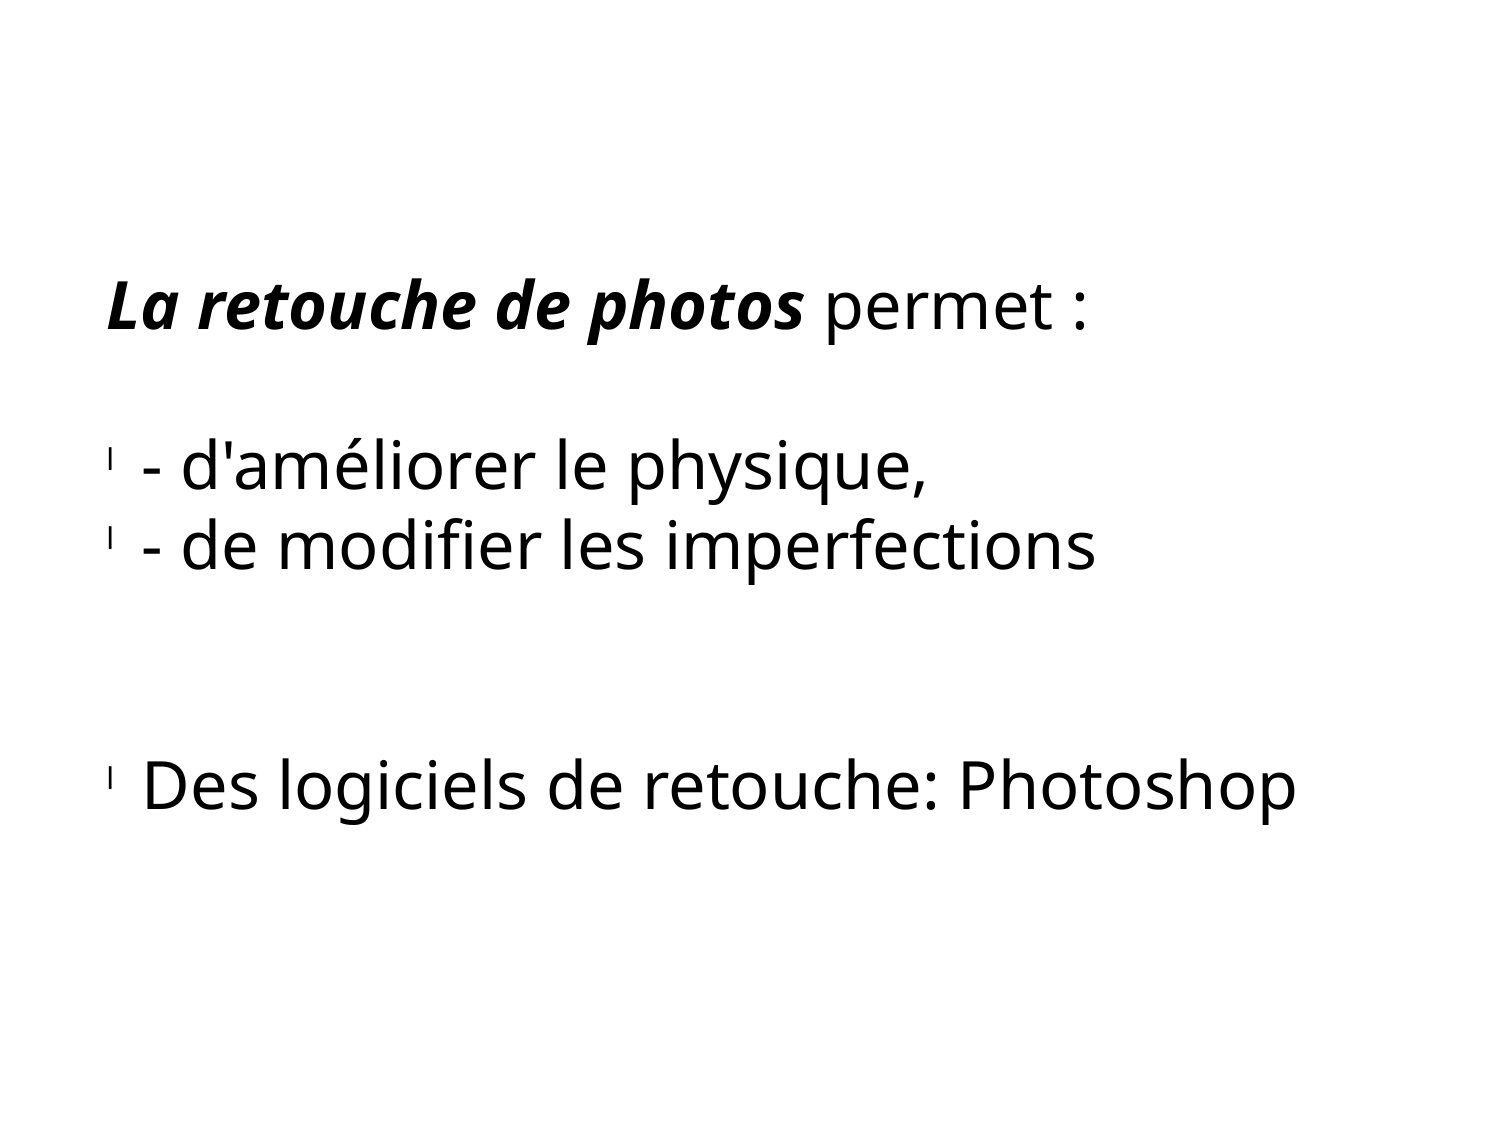

La retouche de photos permet :
- d'améliorer le physique,
- de modifier les imperfections
Des logiciels de retouche: Photoshop